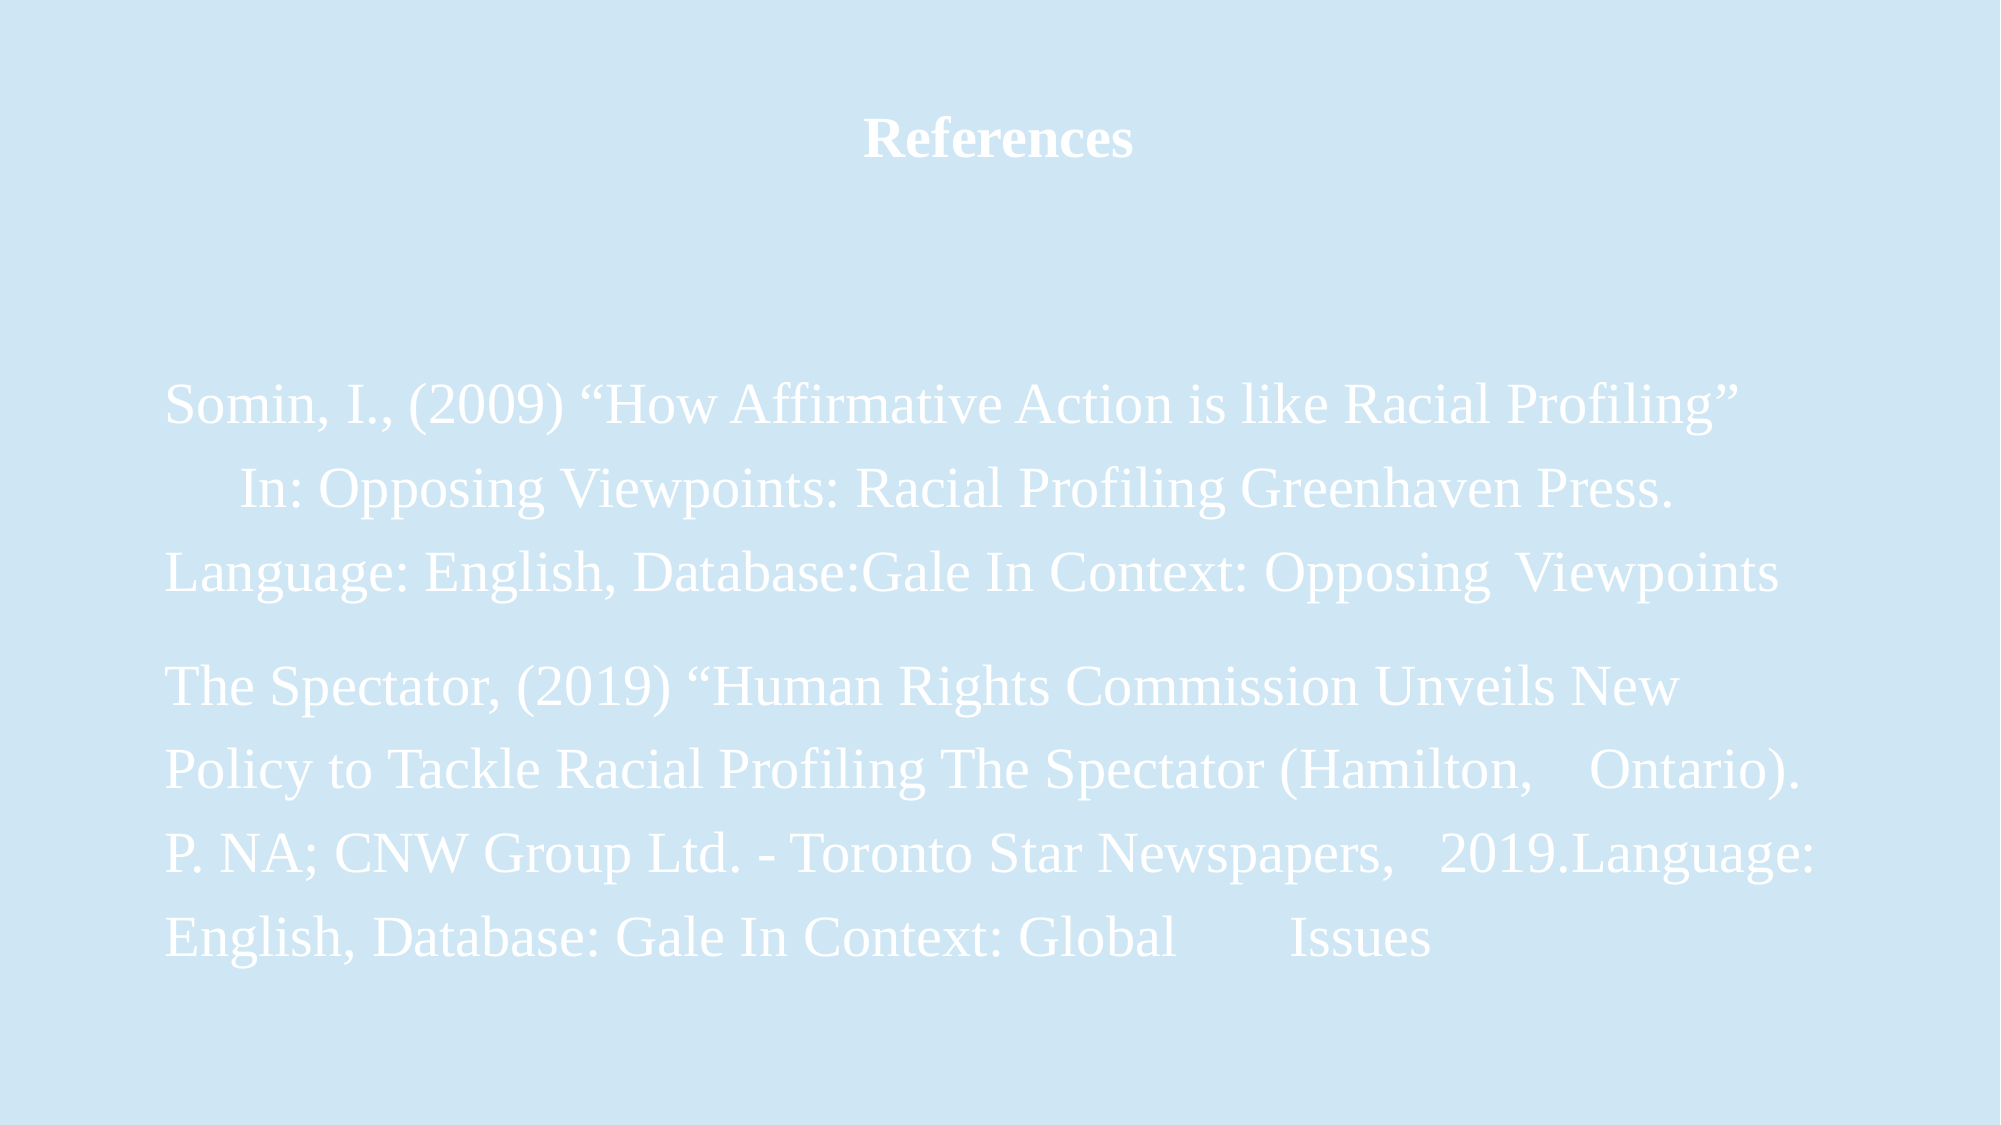

# References
Somin, I., (2009) “How Affirmative Action is like Racial Profiling” 		In: Opposing Viewpoints: Racial Profiling Greenhaven Press. 	Language: English, Database:Gale In Context: Opposing 	Viewpoints
The Spectator, (2019) “Human Rights Commission Unveils New		Policy to Tackle Racial Profiling The Spectator (Hamilton, 	Ontario). P. NA; CNW Group Ltd. - Toronto Star Newspapers, 	2019.Language: English, Database: Gale In Context: Global		Issues